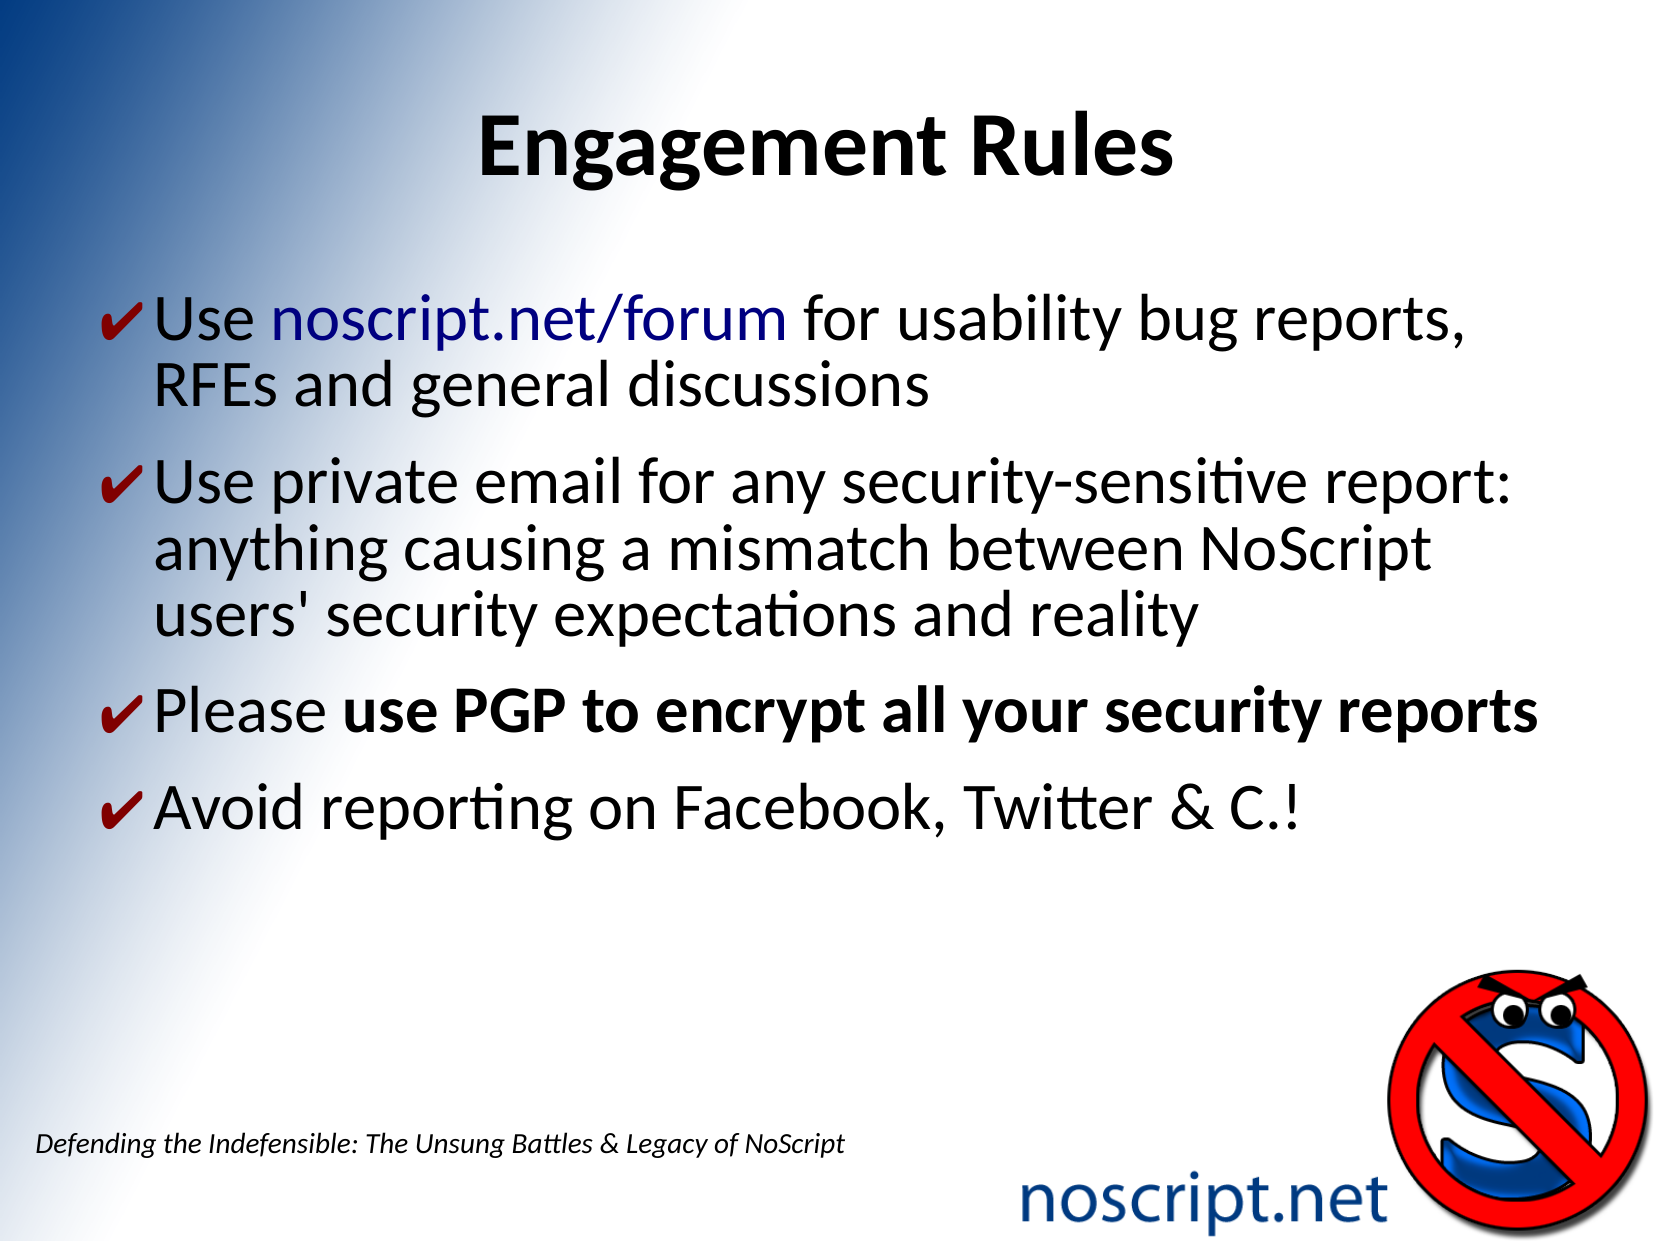

# Engagement Rules
Use noscript.net/forum for usability bug reports, RFEs and general discussions
Use private email for any security-sensitive report: anything causing a mismatch between NoScript users' security expectations and reality
Please use PGP to encrypt all your security reports
Avoid reporting on Facebook, Twitter & C.!
Defending the Indefensible: The Unsung Battles & Legacy of NoScript